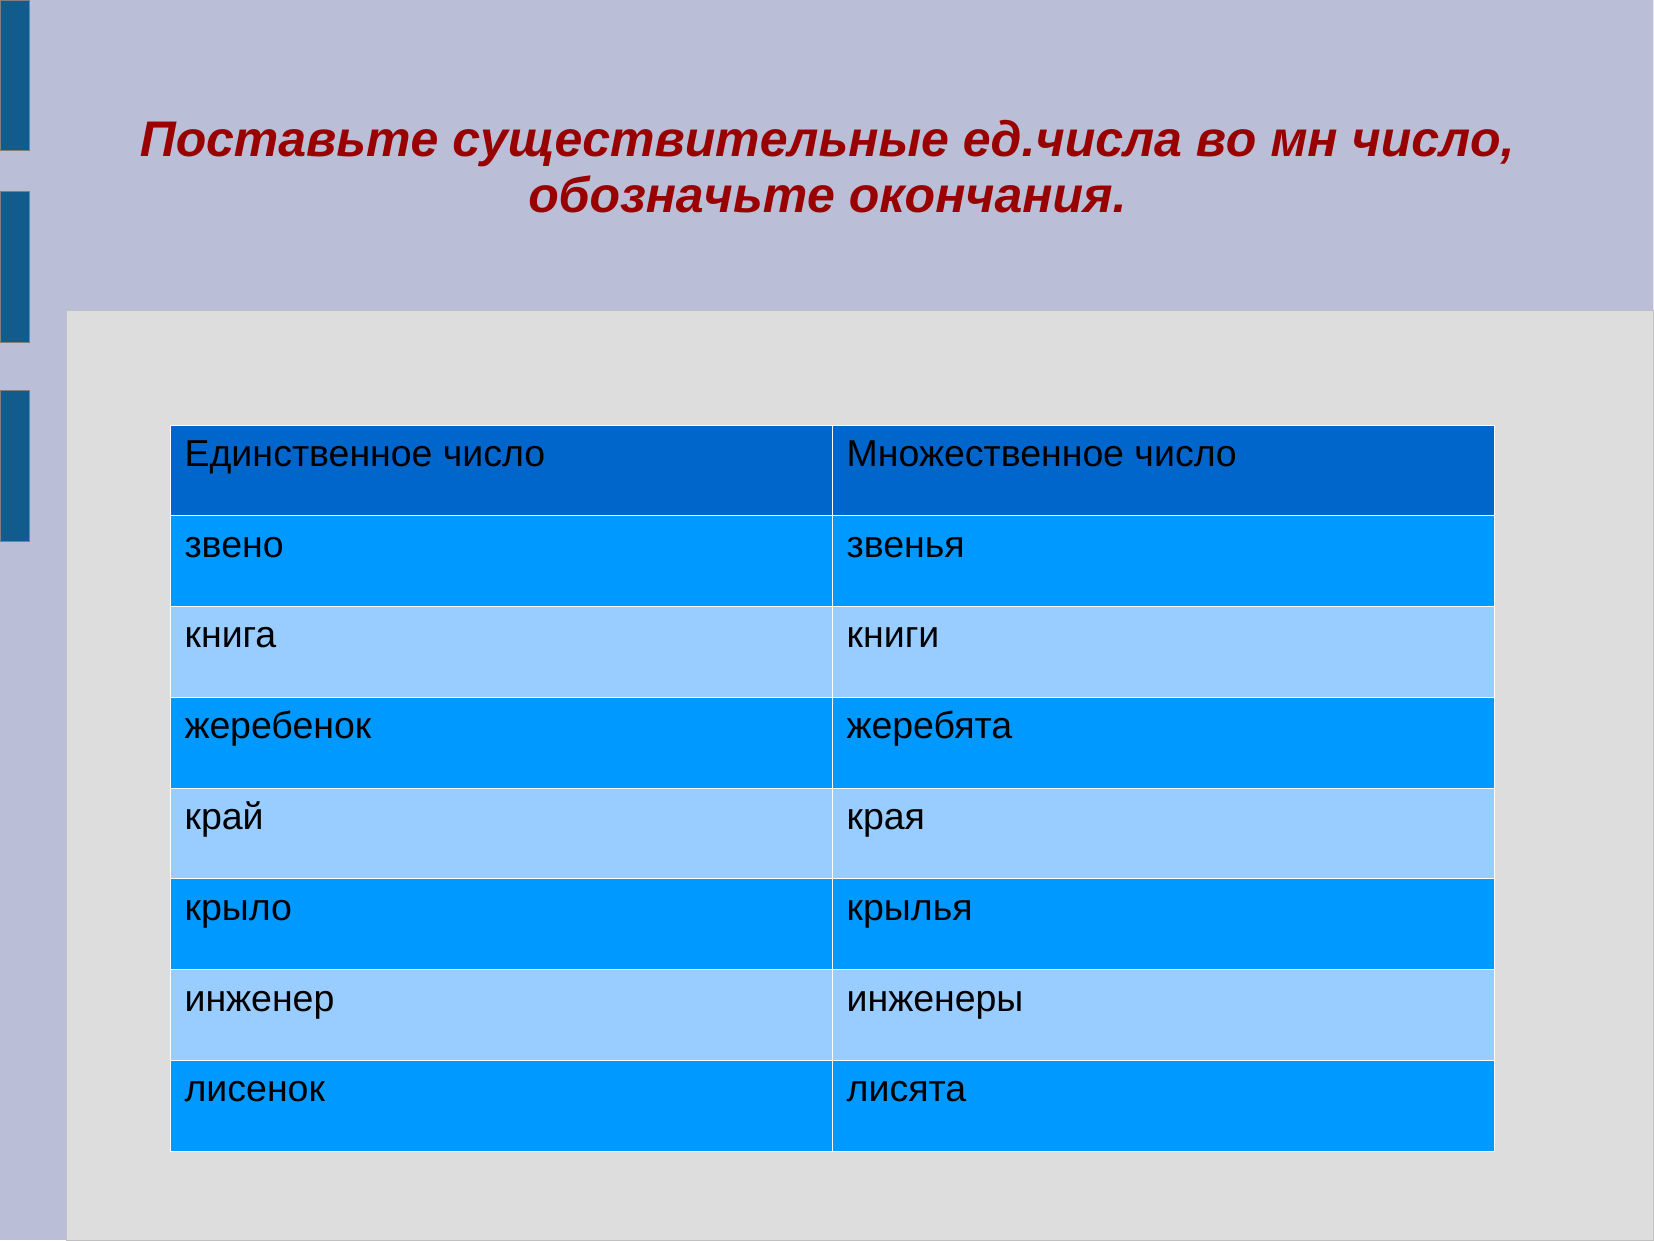

# Поставьте существительные ед.числа во мн число, обозначьте окончания.
| Единственное число | Множественное число |
| --- | --- |
| звено | звенья |
| книга | книги |
| жеребенок | жеребята |
| край | края |
| крыло | крылья |
| инженер | инженеры |
| лисенок | лисята |